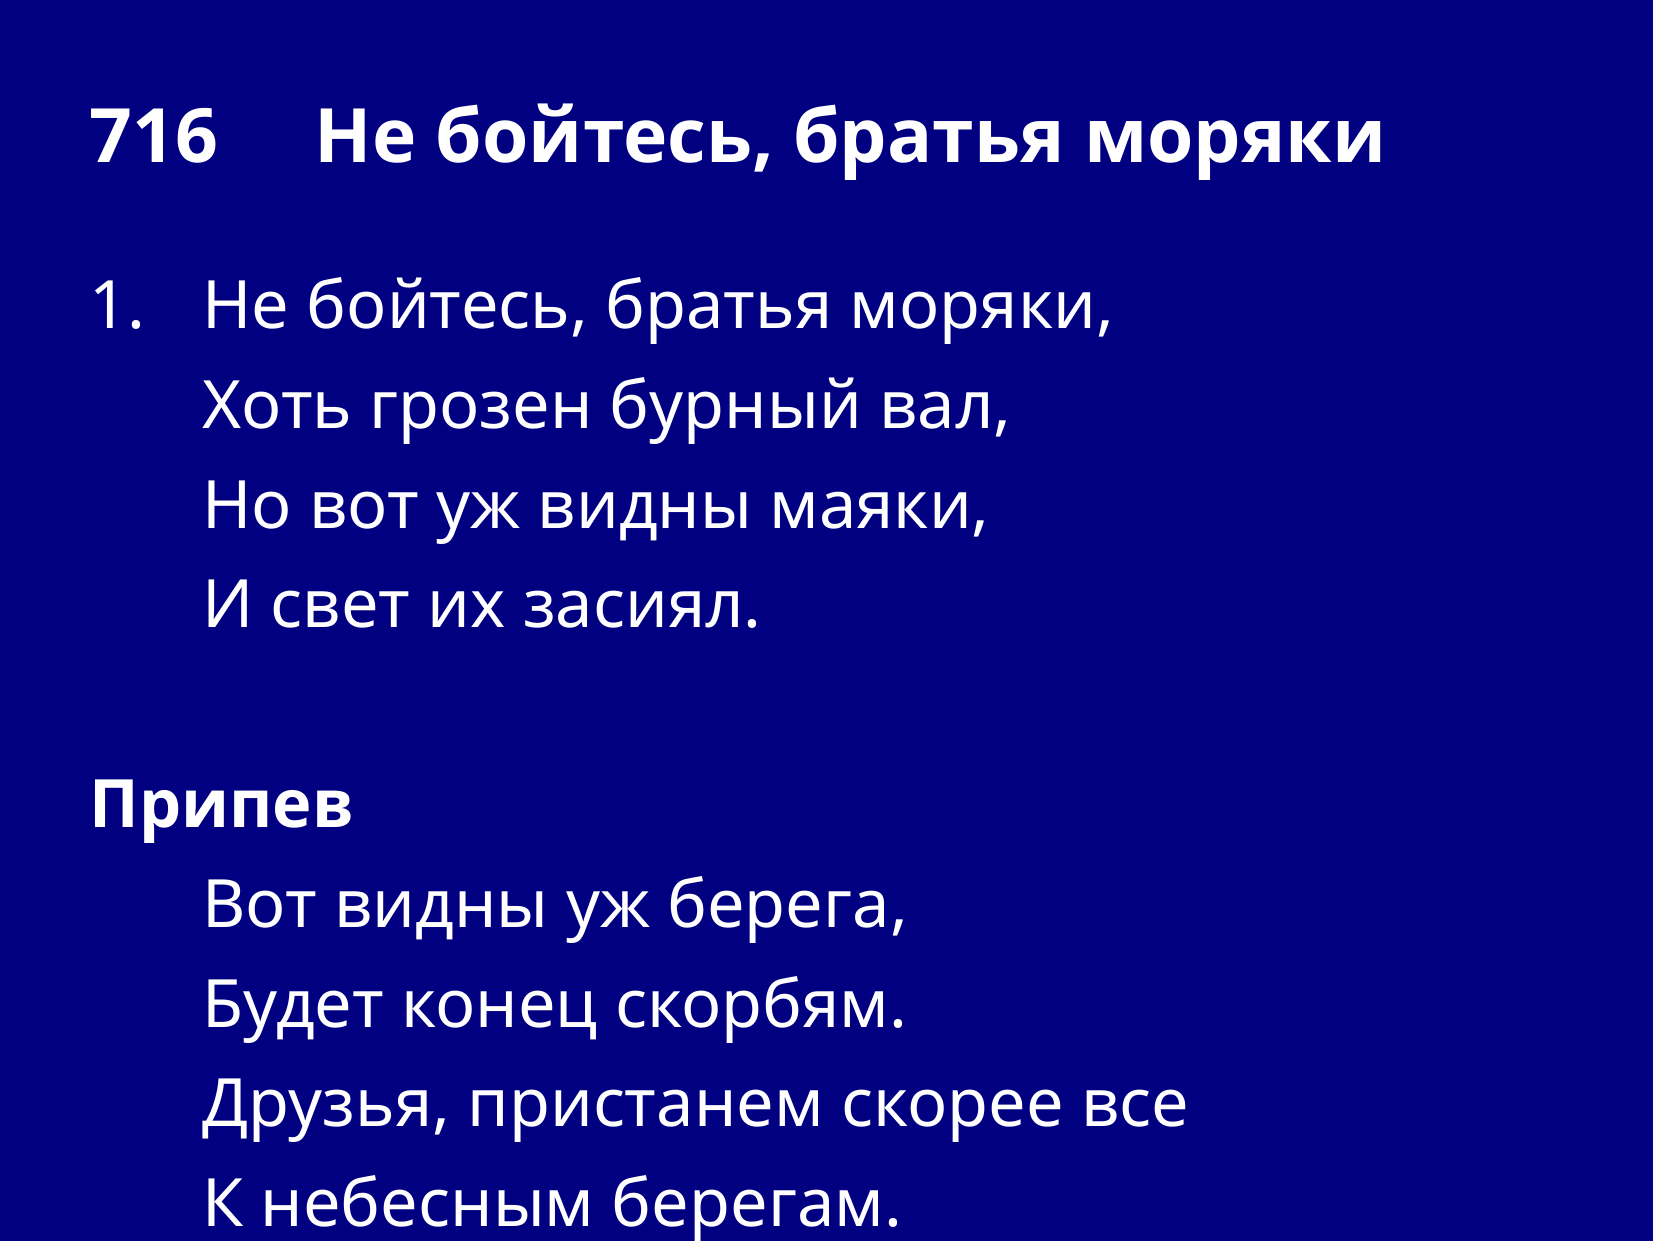

716	Не бойтесь, братья моряки
1.	Не бойтесь, братья моряки,
	Хоть грозен бурный вал,
	Но вот уж видны маяки,
	И свет их засиял.
Припев
	Вот видны уж берега,
	Будет конец скорбям.
	Друзья, пристанем скорее все
	К небесным берегам.